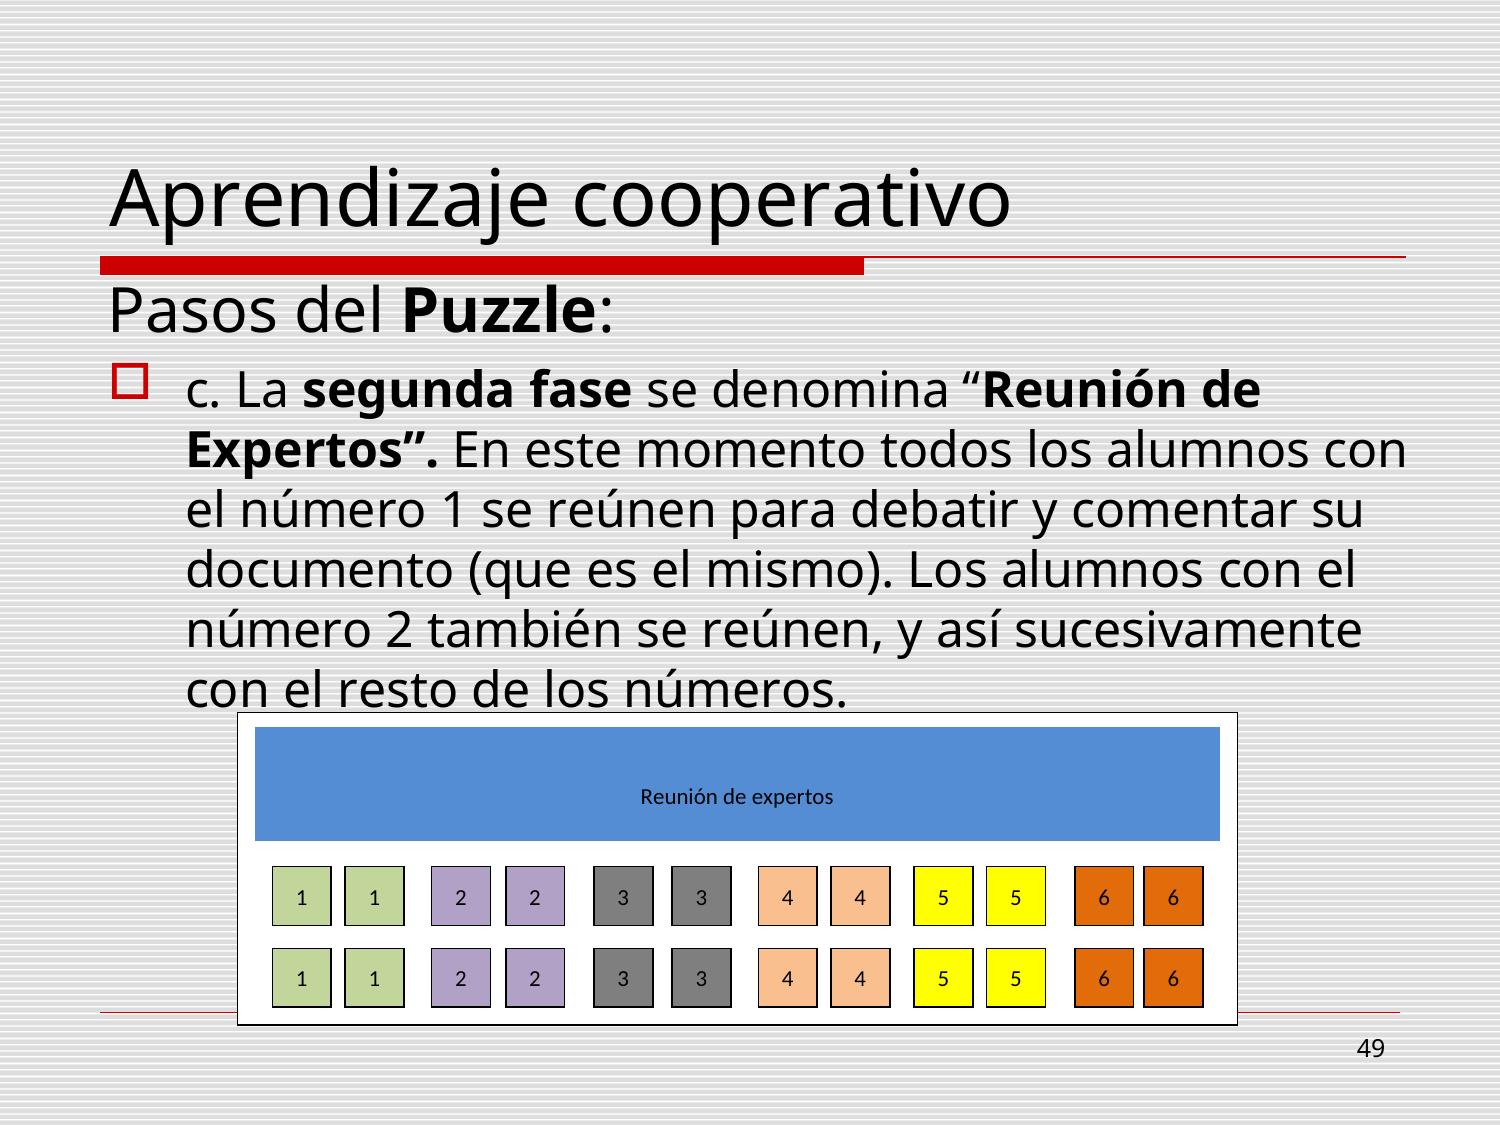

# Aprendizaje cooperativo
Pasos del Puzzle:
c. La segunda fase se denomina “Reunión de Expertos”. En este momento todos los alumnos con el número 1 se reúnen para debatir y comentar su documento (que es el mismo). Los alumnos con el número 2 también se reúnen, y así sucesivamente con el resto de los números.
Reunión de expertos
1
1
2
2
3
3
4
4
5
5
6
6
1
1
2
2
3
3
4
4
5
5
6
6